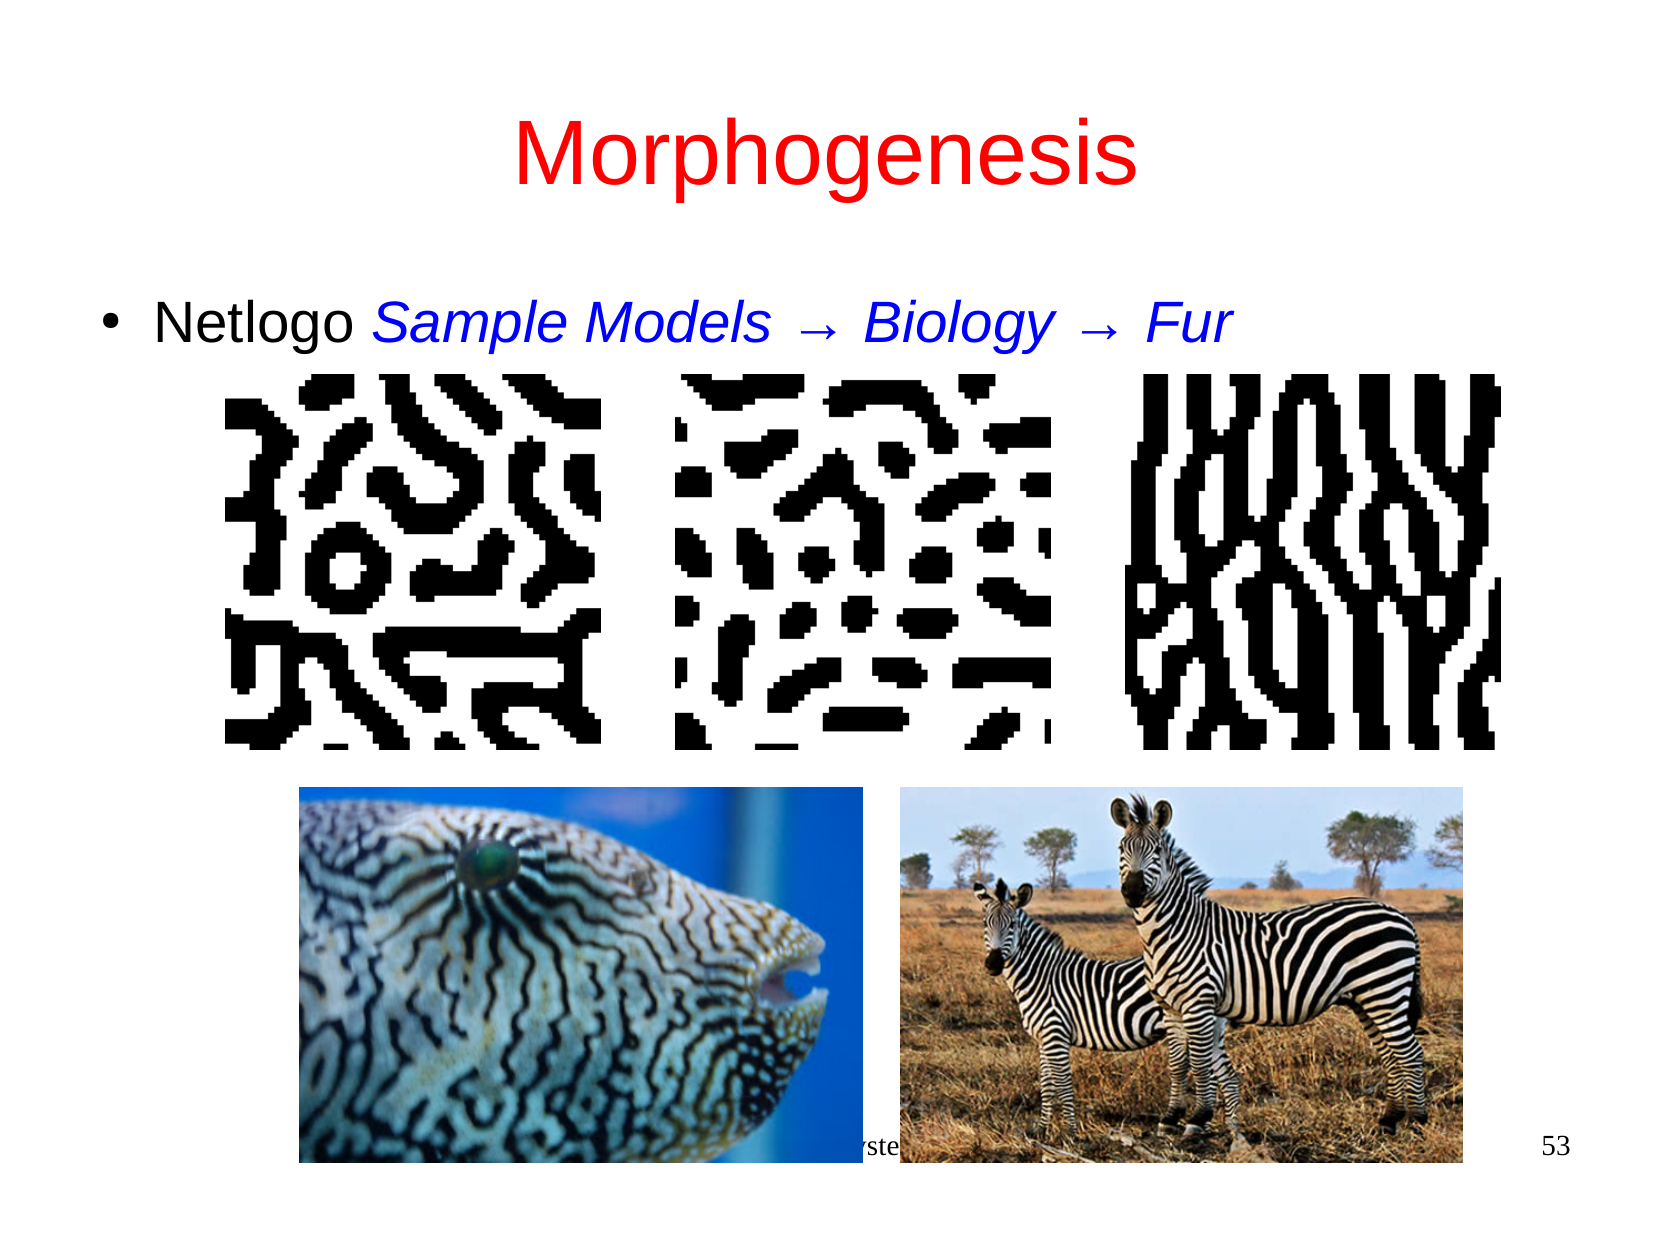

# Morphogenesis
Netlogo Sample Models → Biology → Fur
Complex Systems
53